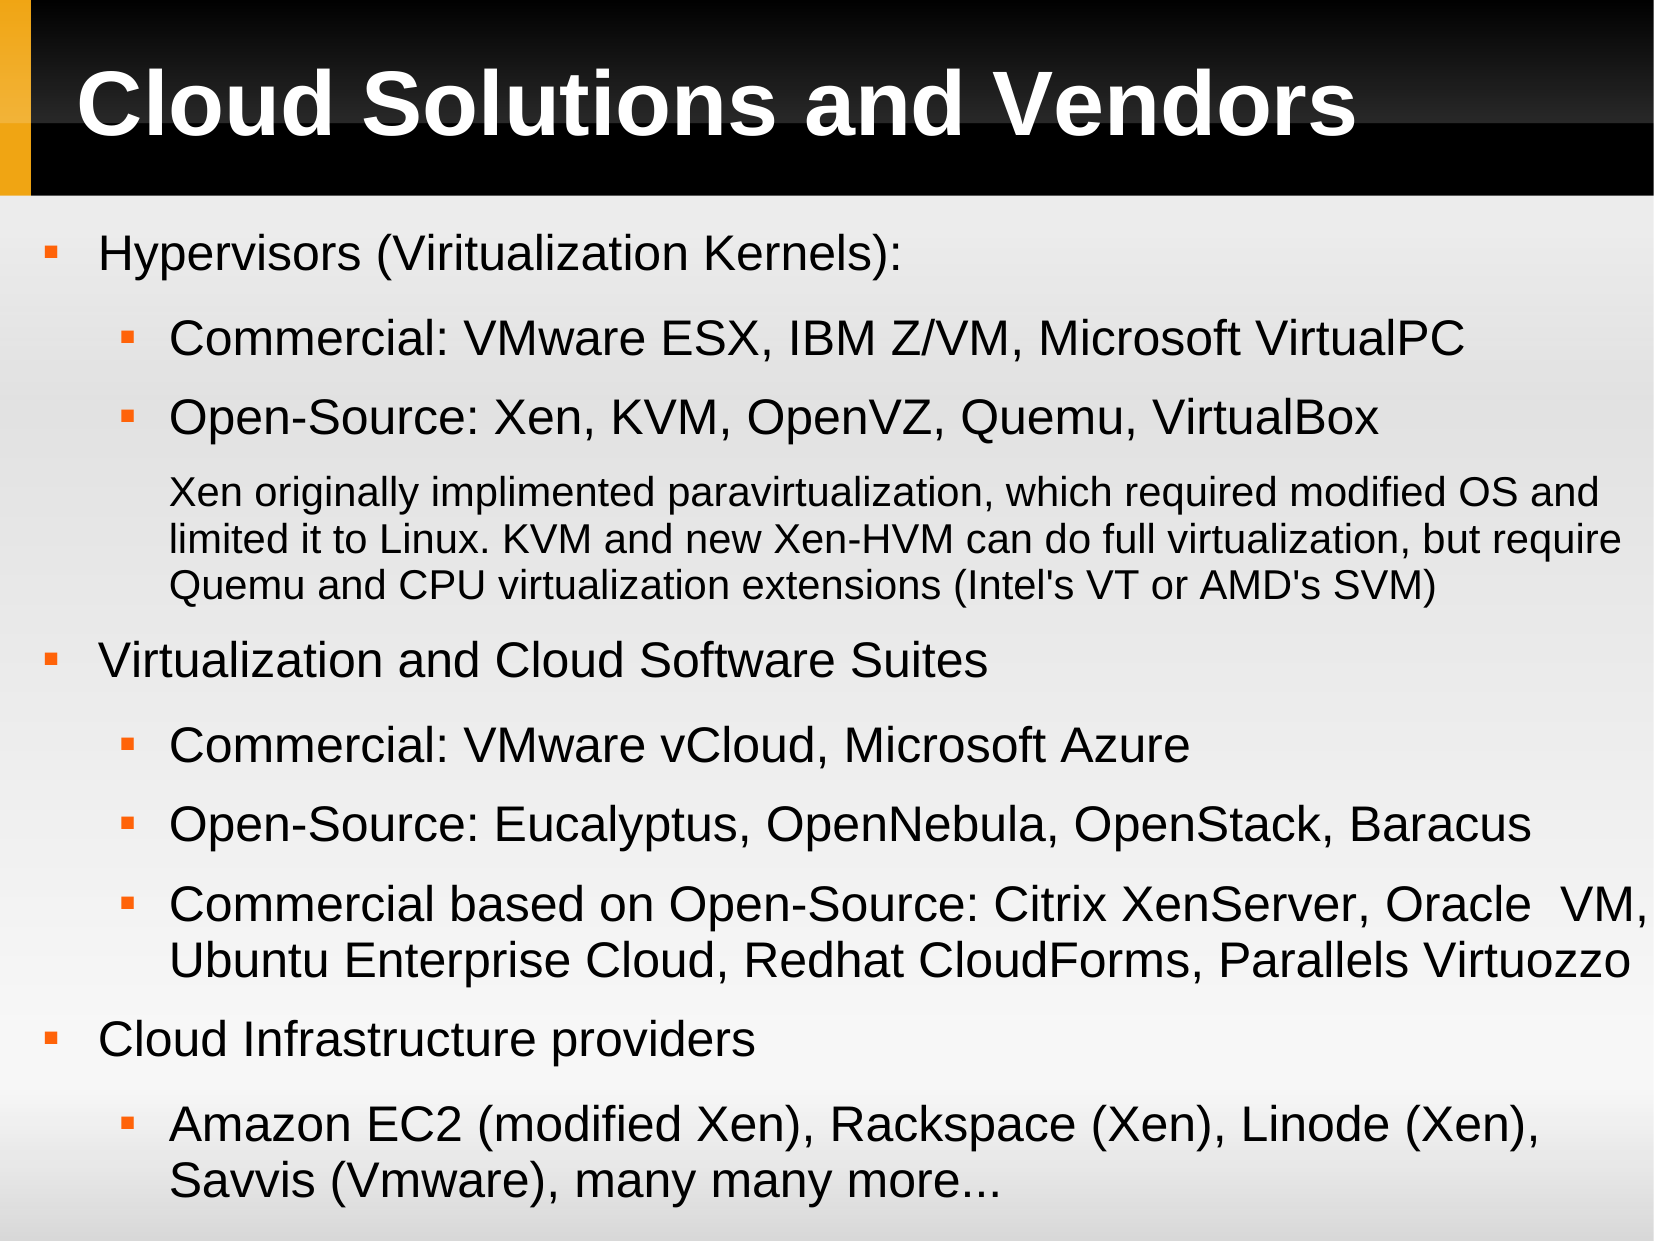

# Cloud Solutions and Vendors
Hypervisors (Viritualization Kernels):
Commercial: VMware ESX, IBM Z/VM, Microsoft VirtualPC
Open-Source: Xen, KVM, OpenVZ, Quemu, VirtualBox
Xen originally implimented paravirtualization, which required modified OS and limited it to Linux. KVM and new Xen-HVM can do full virtualization, but require Quemu and CPU virtualization extensions (Intel's VT or AMD's SVM)
Virtualization and Cloud Software Suites
Commercial: VMware vCloud, Microsoft Azure
Open-Source: Eucalyptus, OpenNebula, OpenStack, Baracus
Commercial based on Open-Source: Citrix XenServer, Oracle VM, Ubuntu Enterprise Cloud, Redhat CloudForms, Parallels Virtuozzo
Cloud Infrastructure providers
Amazon EC2 (modified Xen), Rackspace (Xen), Linode (Xen), Savvis (Vmware), many many more...